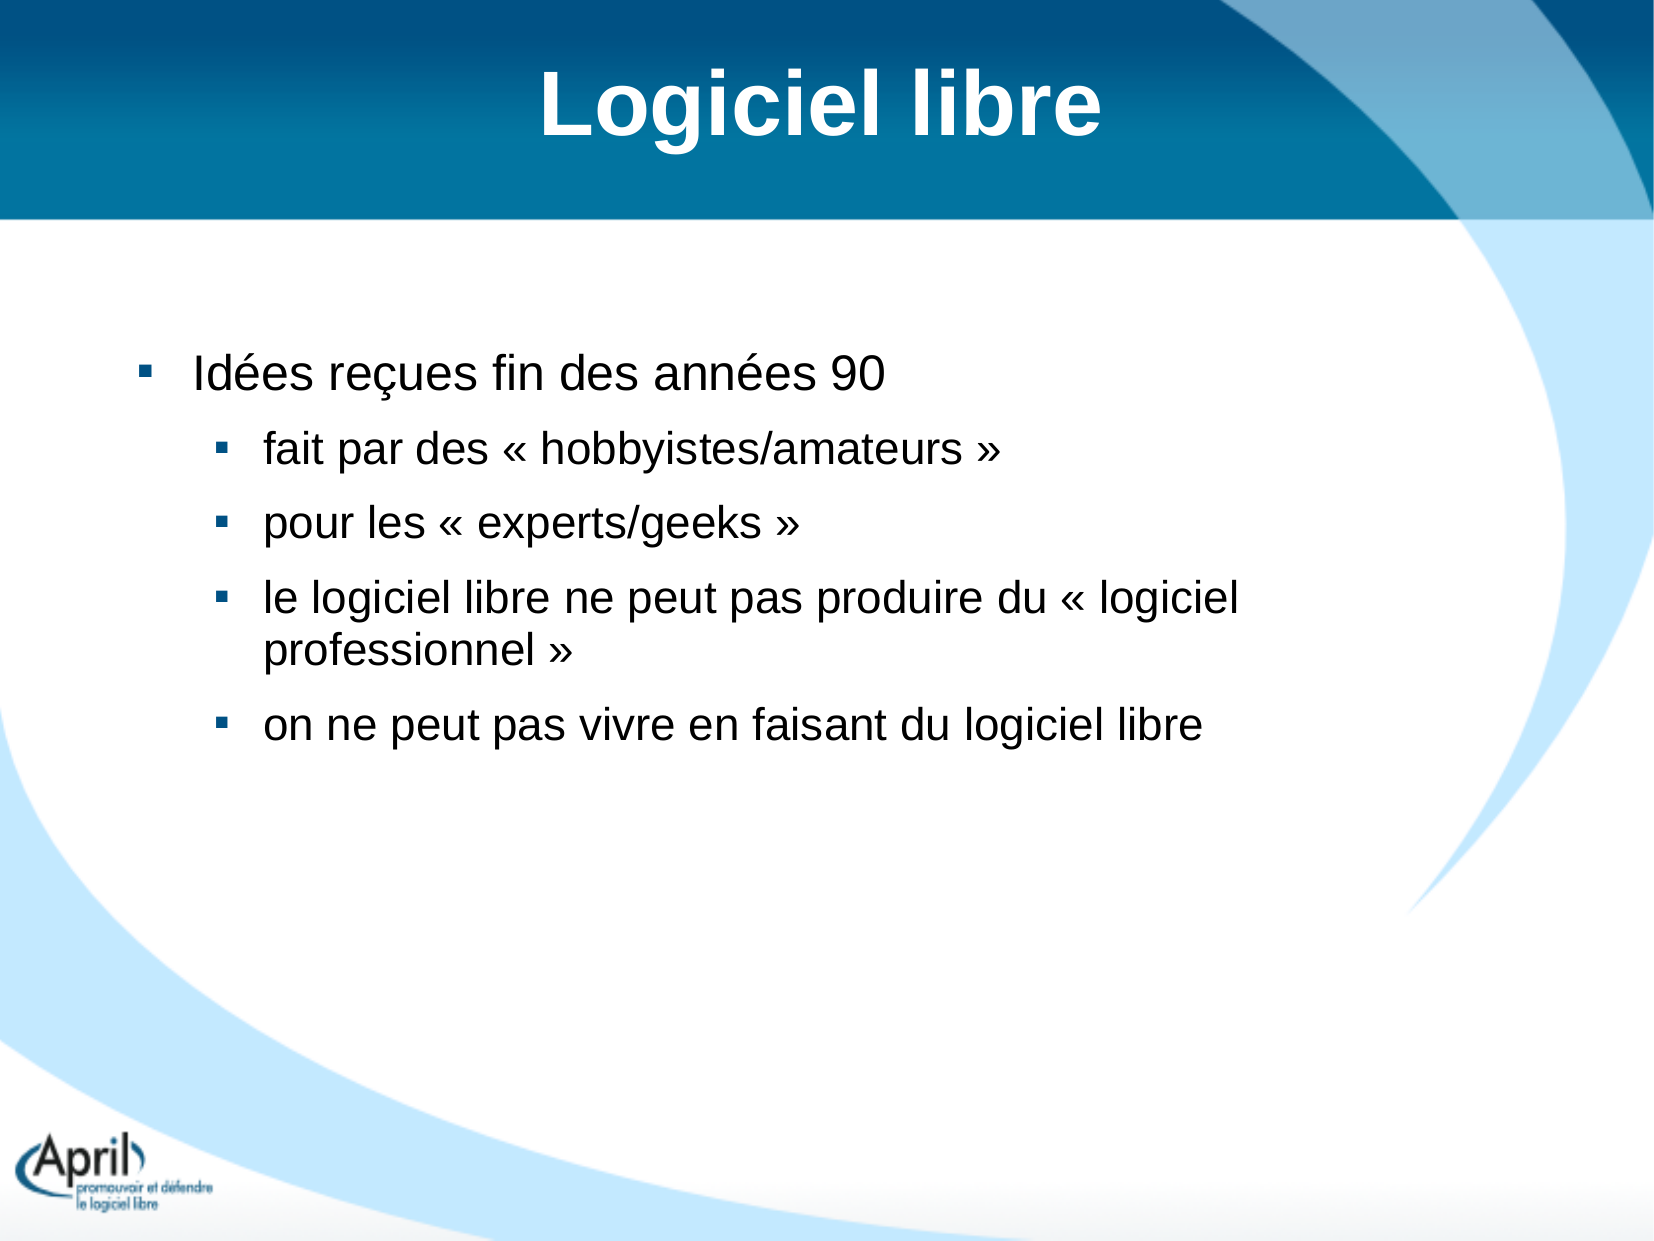

# Logiciel libre
Idées reçues fin des années 90
fait par des « hobbyistes/amateurs »
pour les « experts/geeks »
le logiciel libre ne peut pas produire du « logiciel professionnel »
on ne peut pas vivre en faisant du logiciel libre